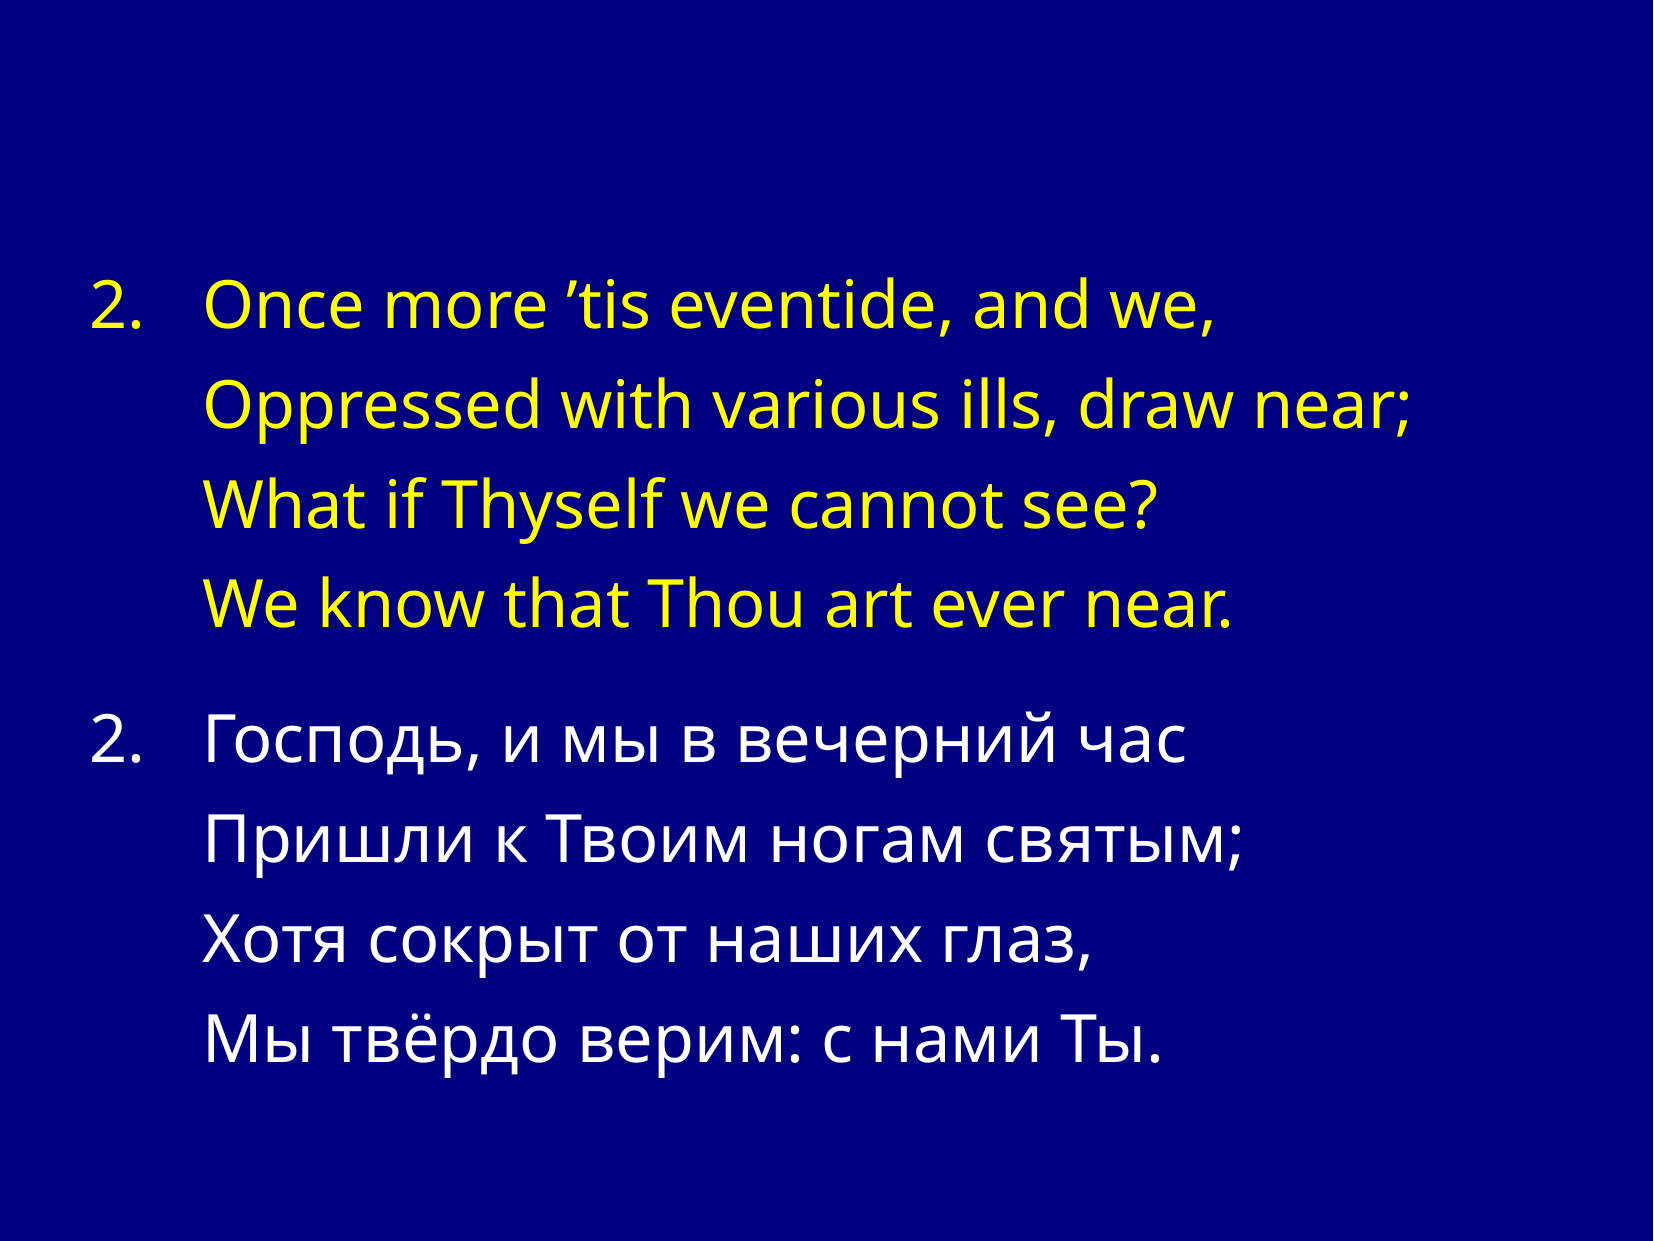

2.	Once more ’tis eventide, and we,
	Oppressed with various ills, draw near;
	What if Thyself we cannot see?
	We know that Thou art ever near.
2.	Господь, и мы в вечерний час
	Пришли к Твоим ногам святым;
	Хотя сокрыт от наших глаз,
	Мы твёрдо верим: с нами Ты.